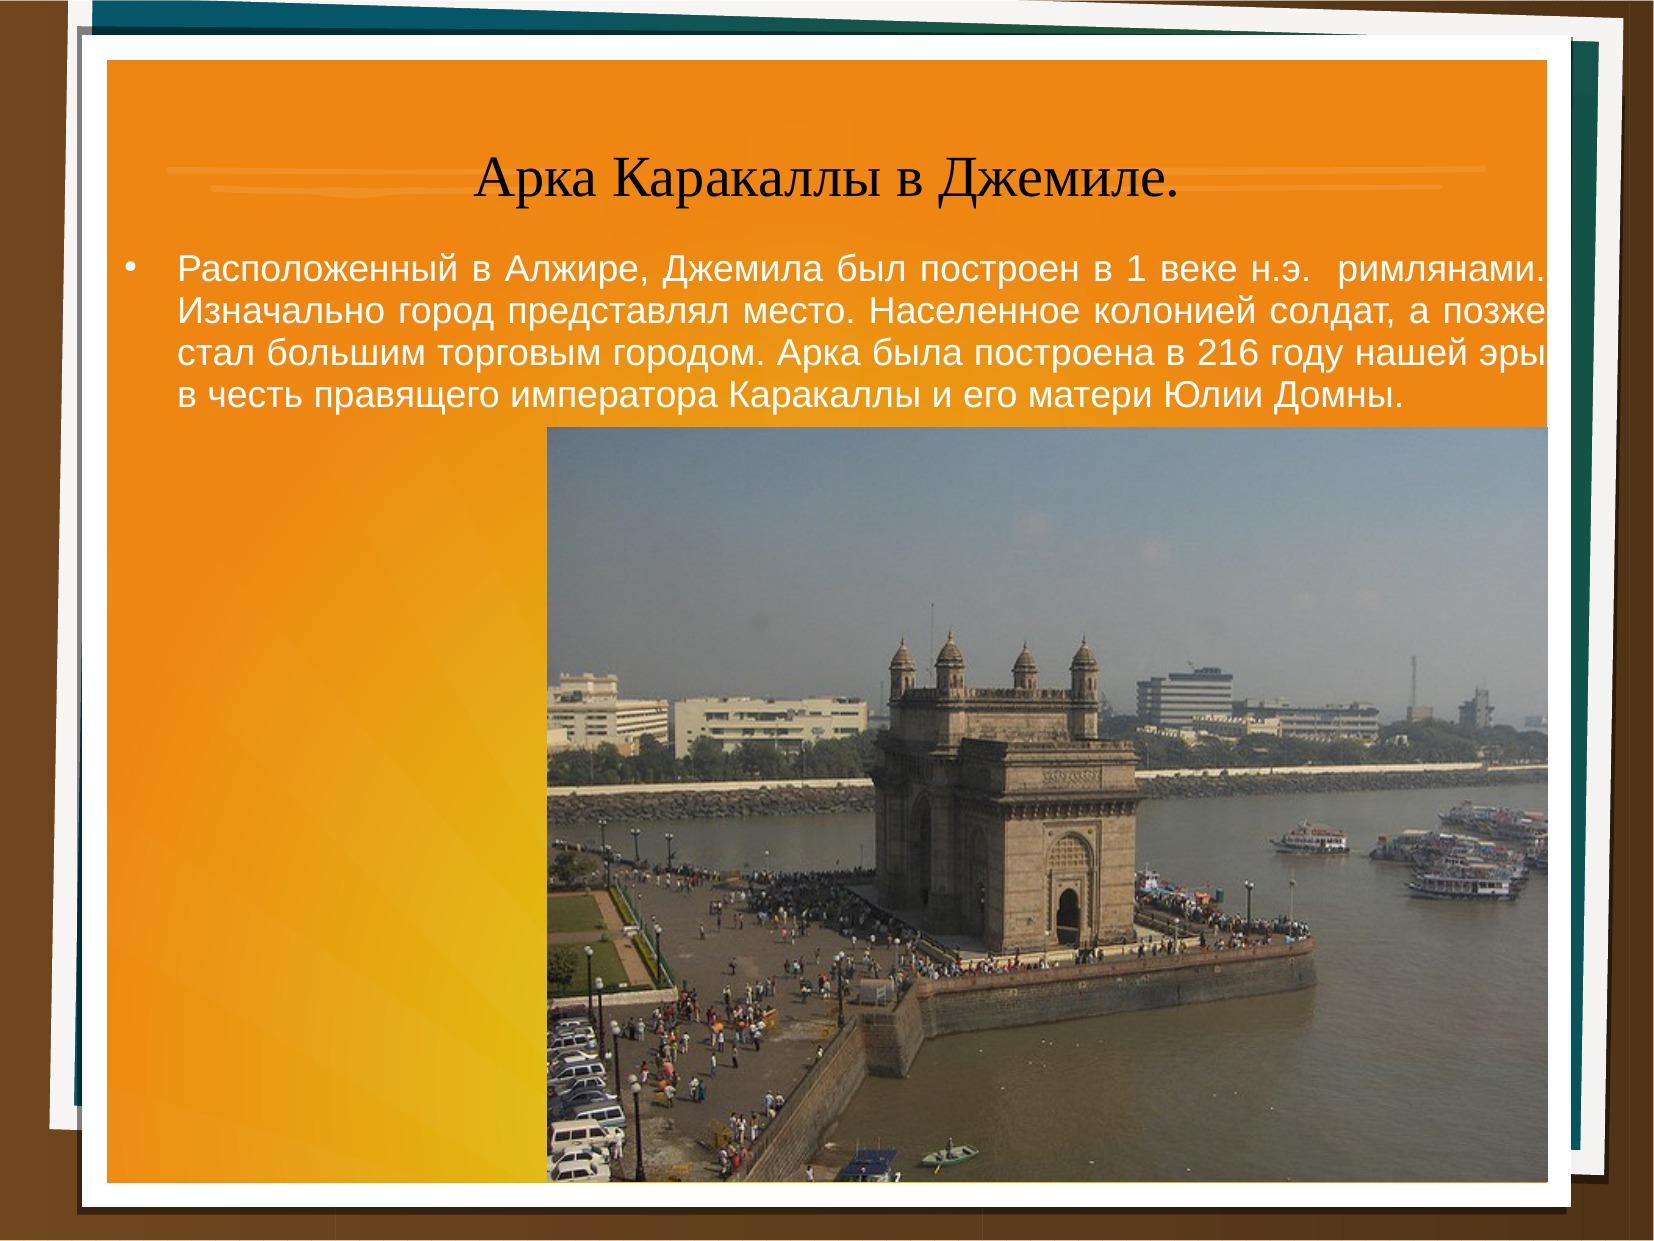

# Арка Каракаллы в Джемиле.
Расположенный в Алжире, Джемила был построен в 1 веке н.э. римлянами. Изначально город представлял место. Населенное колонией солдат, а позже стал большим торговым городом. Арка была построена в 216 году нашей эры в честь правящего императора Каракаллы и его матери Юлии Домны.